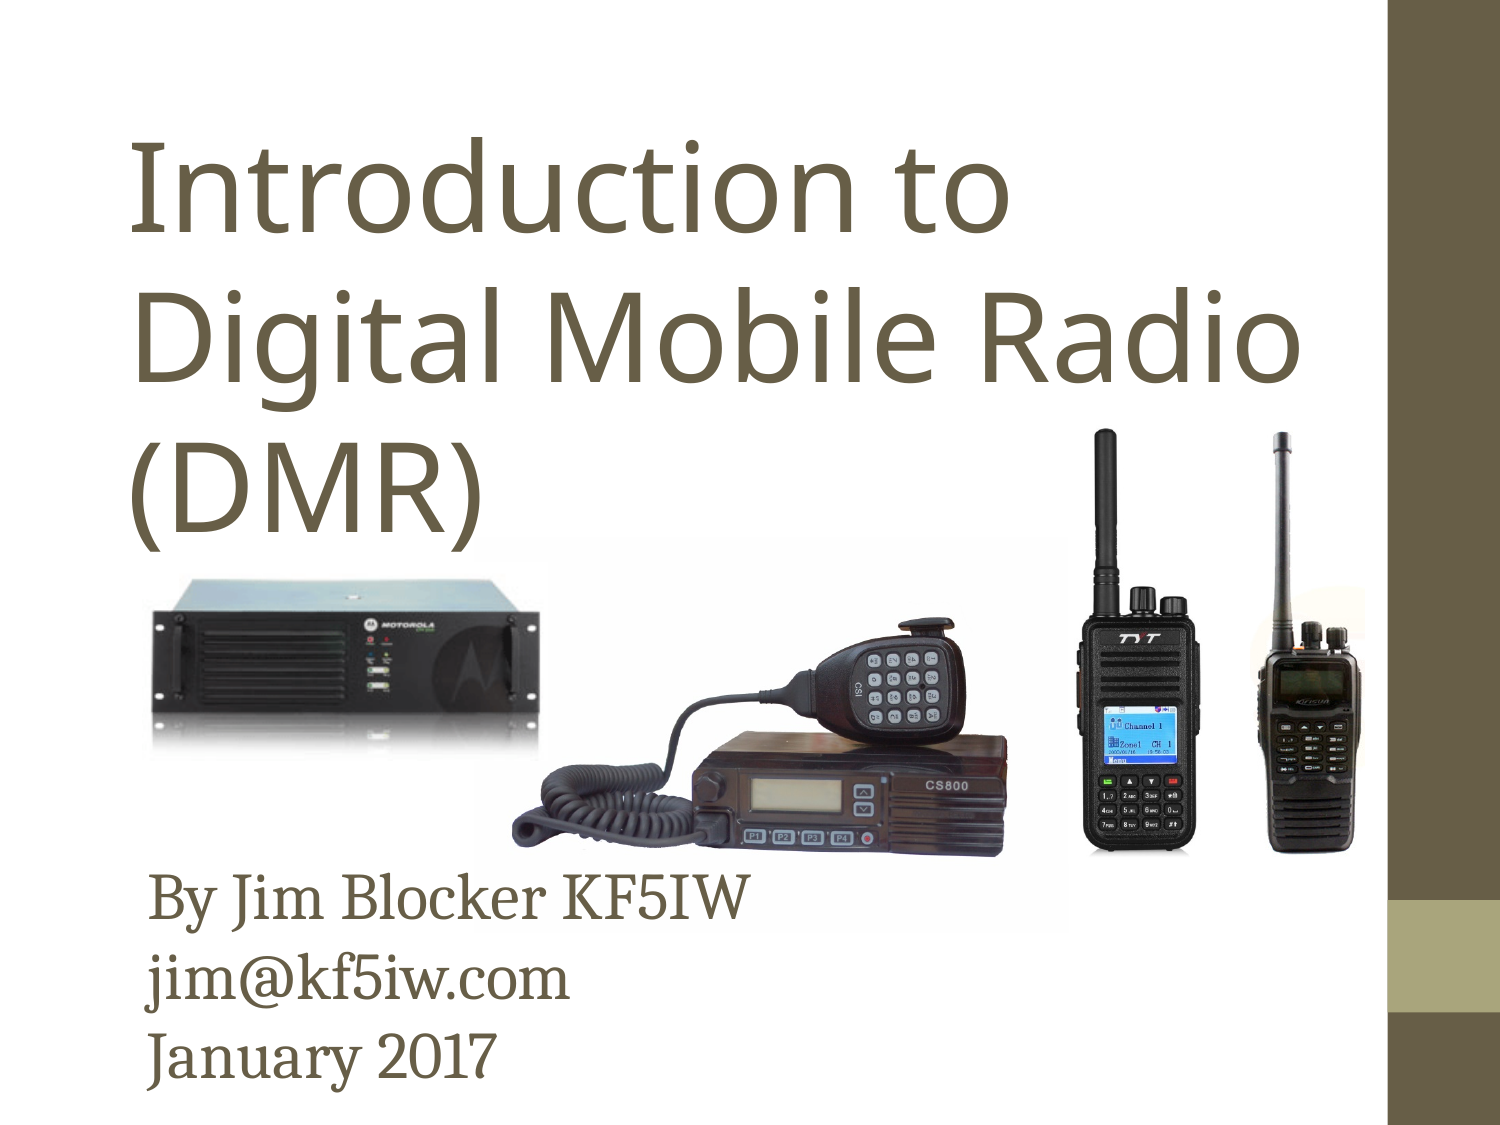

# Introduction to Digital Mobile Radio (DMR)
By Jim Blocker KF5IW
jim@kf5iw.com
January 2017